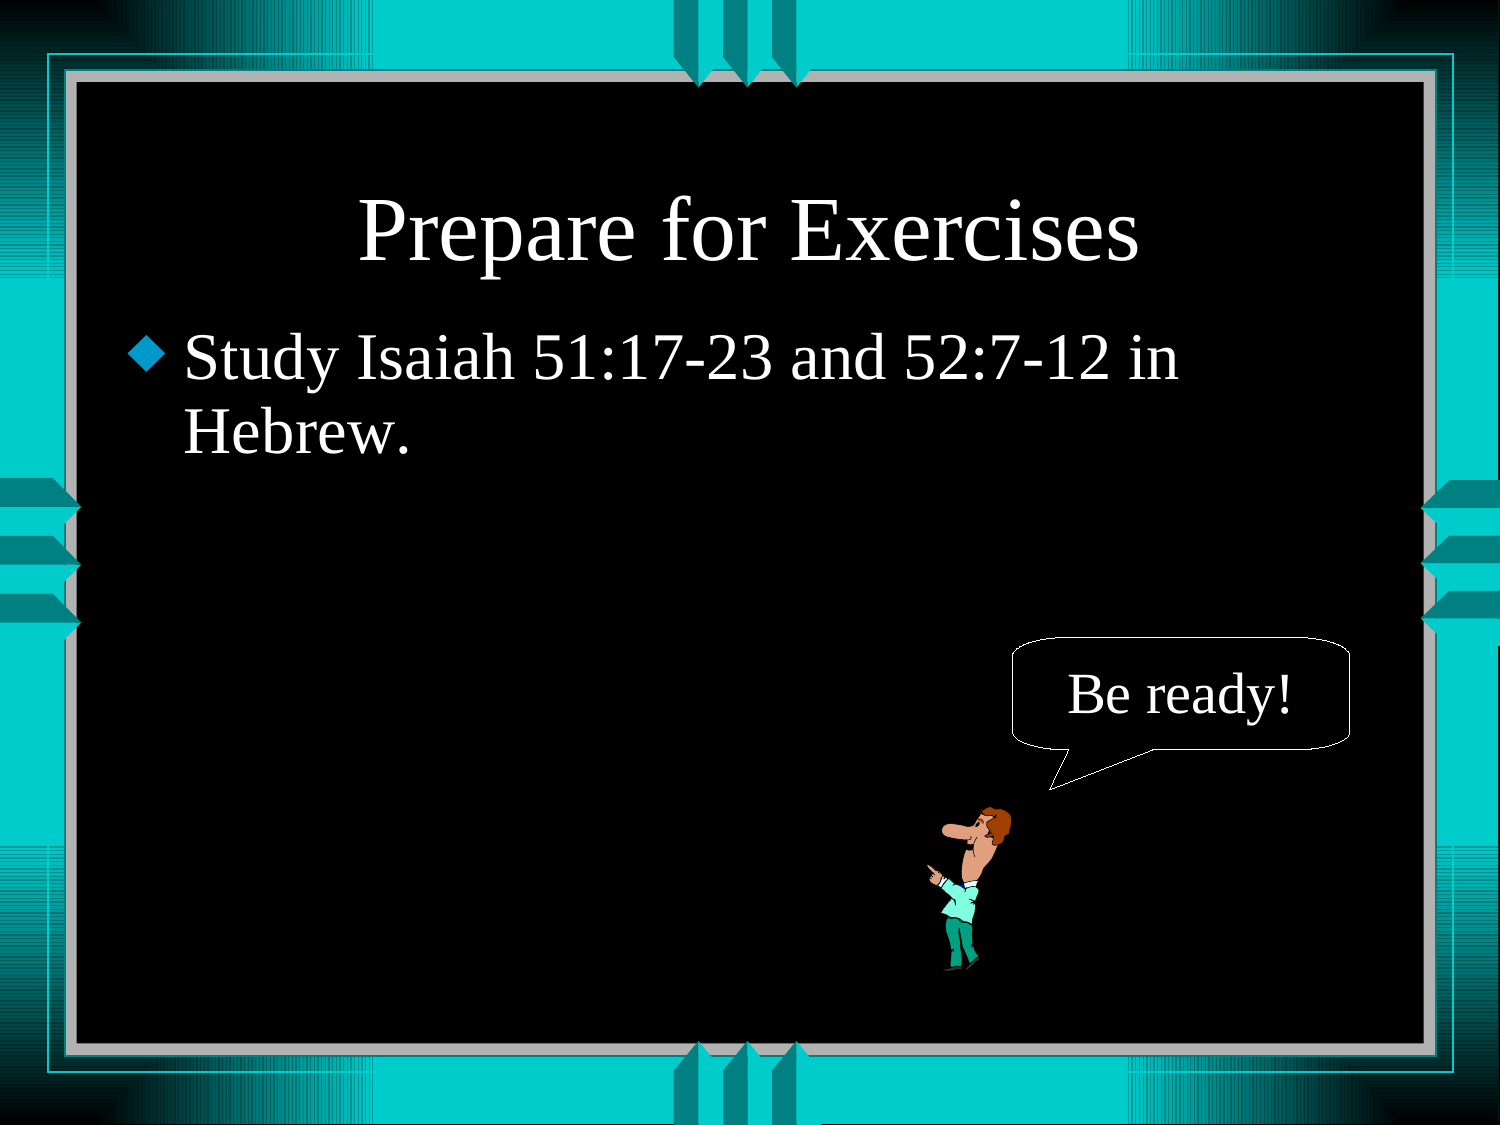

# Prepare for Exercises
Study Isaiah 51:17-23 and 52:7-12 in Hebrew.
Be ready!